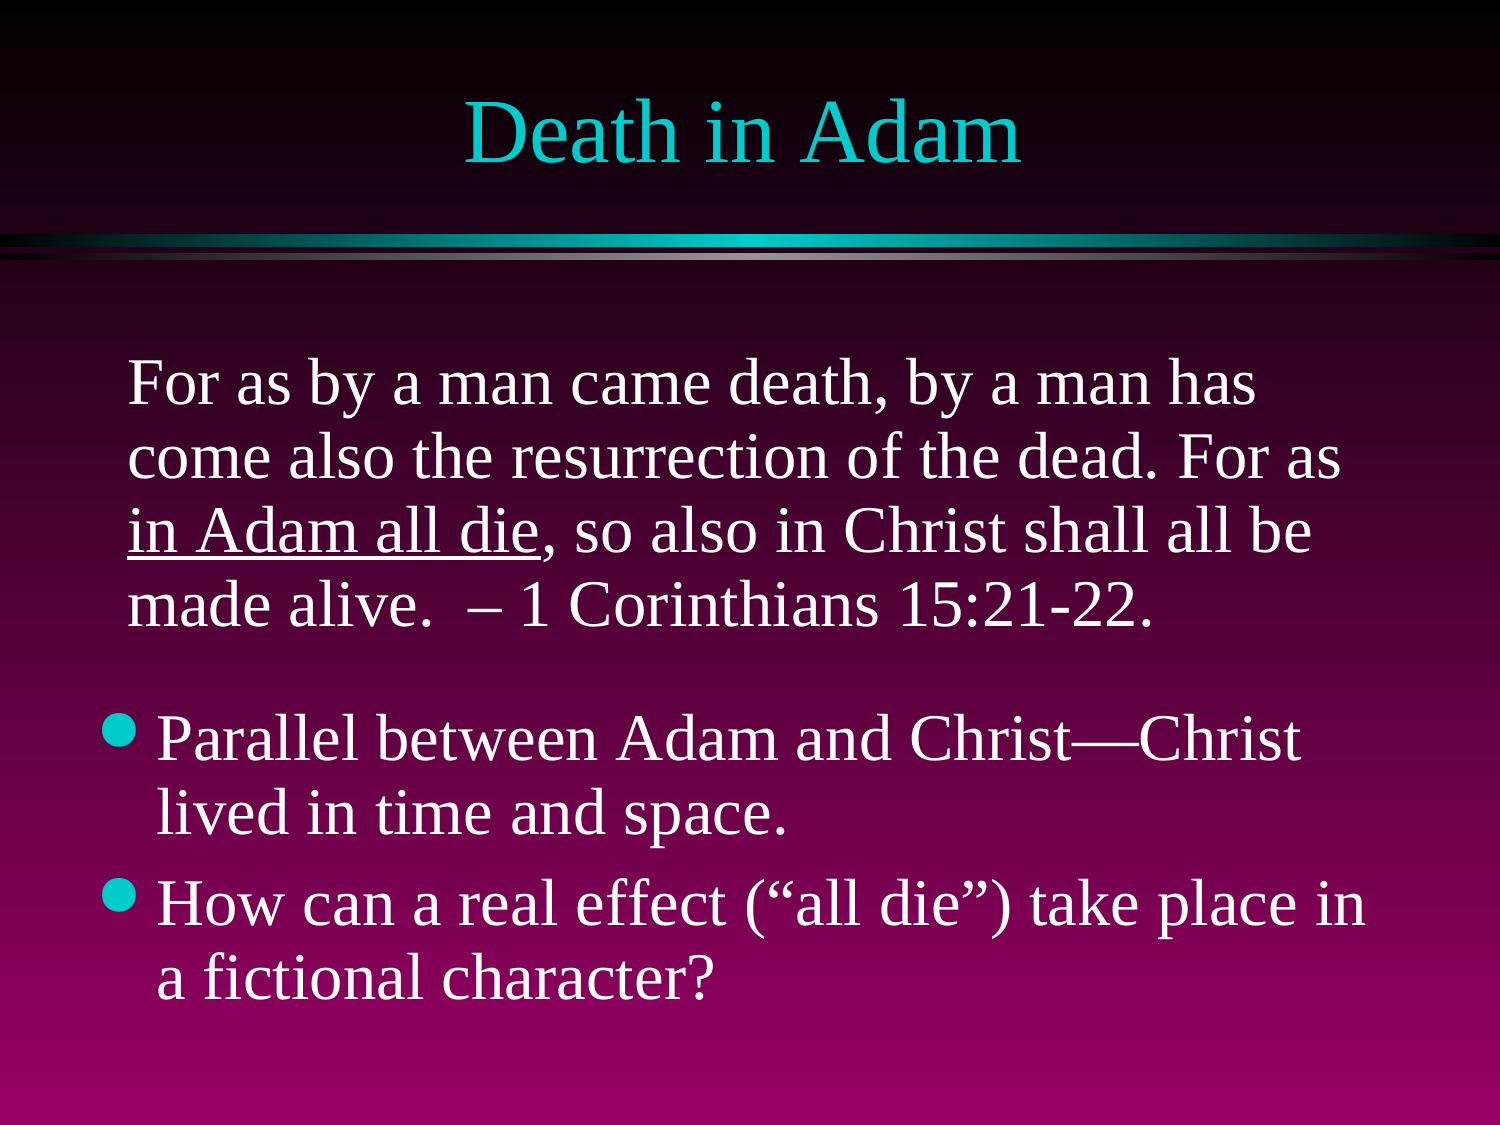

# Death in Adam
For as by a man came death, by a man has come also the resurrection of the dead. For as in Adam all die, so also in Christ shall all be made alive. – 1 Corinthians 15:21-22.
Parallel between Adam and Christ—Christ lived in time and space.
How can a real effect (“all die”) take place in a fictional character?